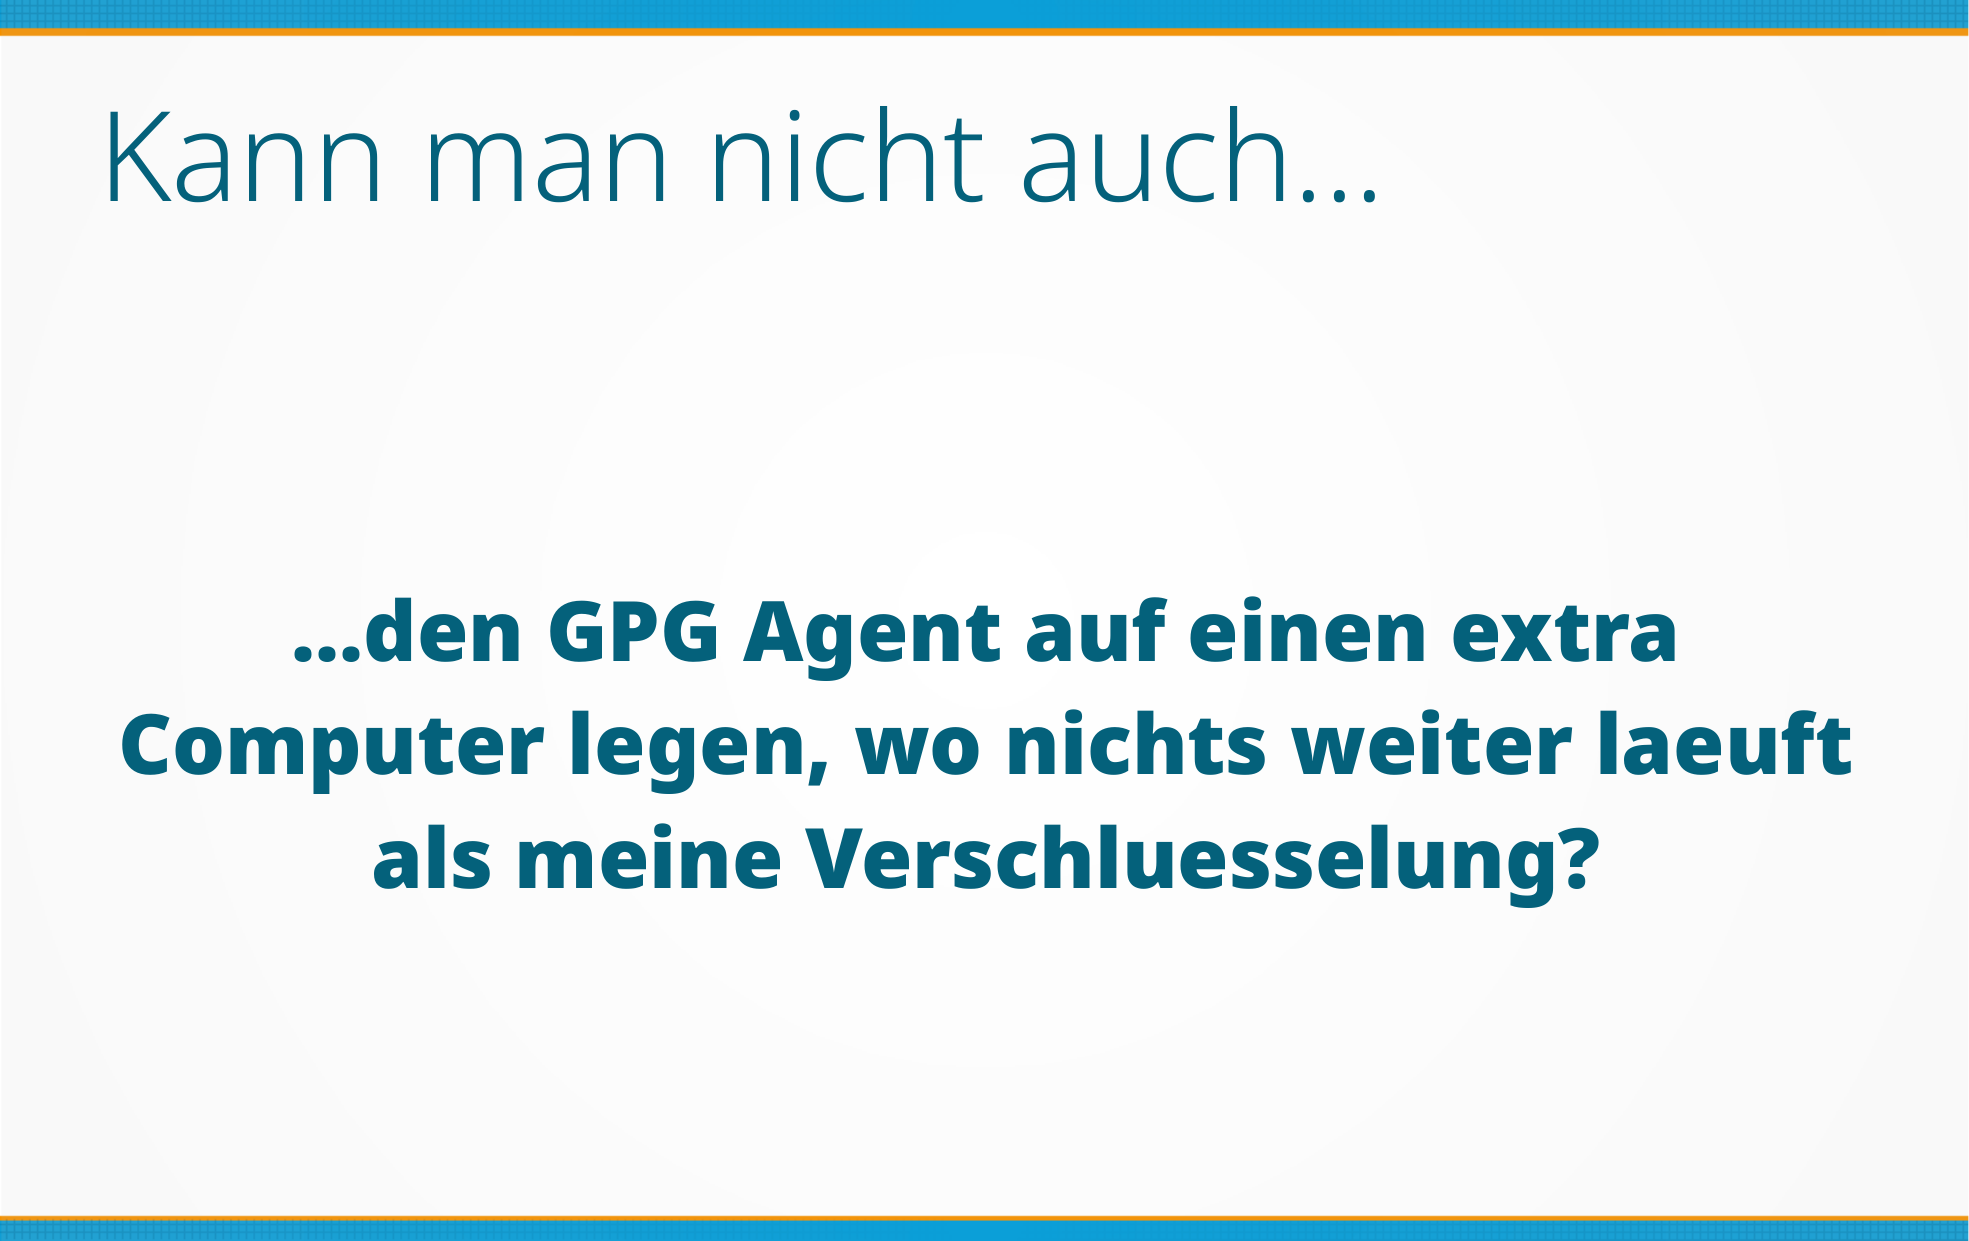

# Kann man nicht auch...
...den GPG Agent auf einen extra Computer legen, wo nichts weiter laeuft als meine Verschluesselung?